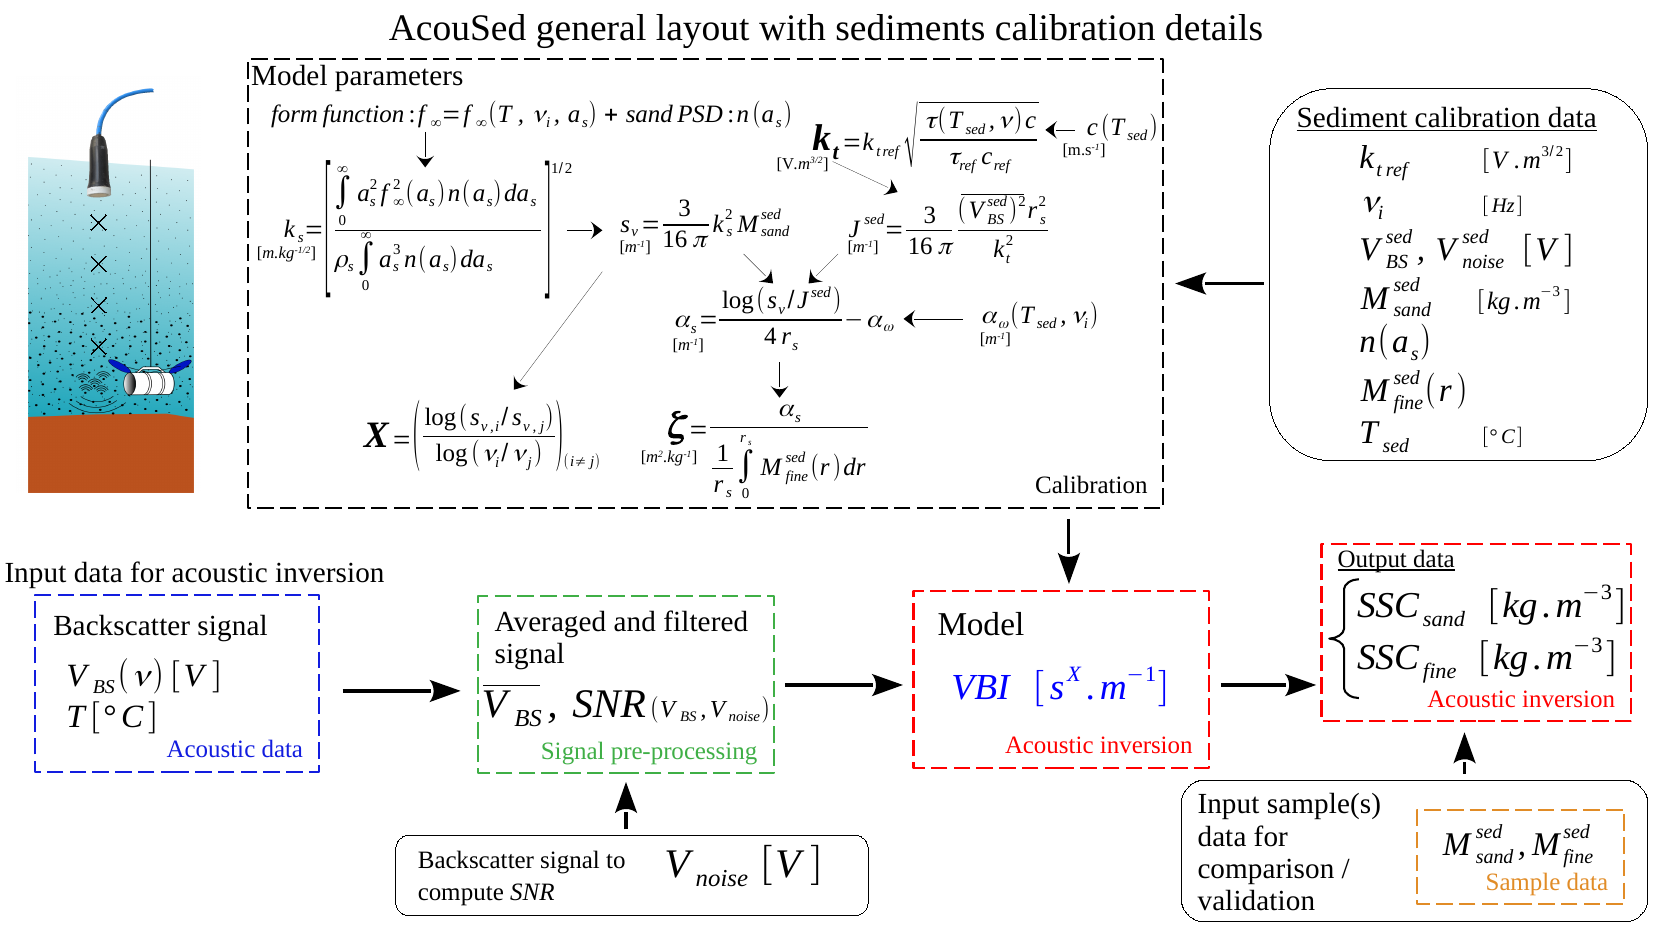

AcouSed general layout with sediments calibration details
Model parameters
Calibration
Sediment calibration data
[m.s-1]
[V.m3/2]
[m-1]
[m-1]
[m.kg-1/2]
[m-1]
[m-1]
[m2.kg-1]
Output data
Acoustic inversion
Input data for acoustic inversion
Acoustic inversion
Acoustic data
Signal pre-processing
Averaged and filtered signal
Model
Backscatter signal
Input sample(s) data for comparison / validation
Sample data
Backscatter signal to compute SNR